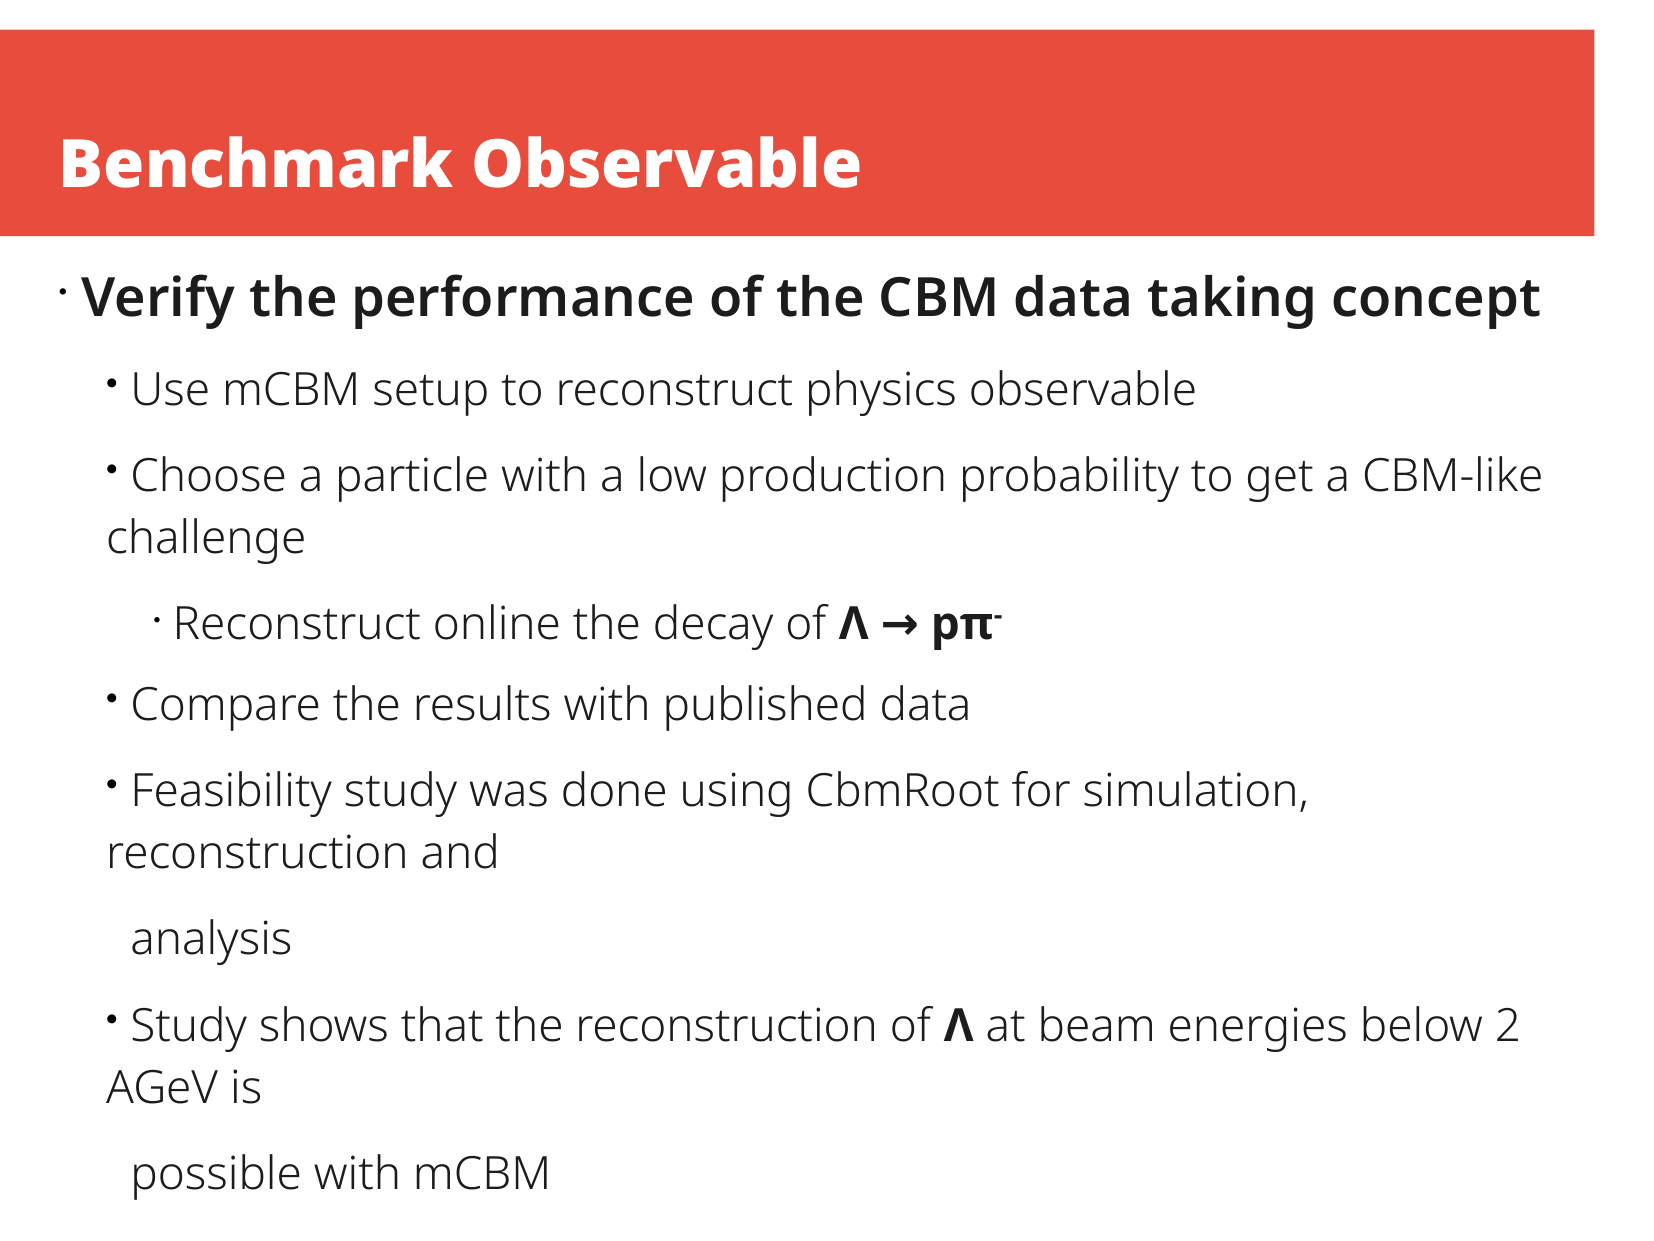

# Benchmark Observable
 Verify the performance of the CBM data taking concept
 Use mCBM setup to reconstruct physics observable
 Choose a particle with a low production probability to get a CBM-like challenge
 Reconstruct online the decay of Λ → pπ-
 Compare the results with published data
 Feasibility study was done using CbmRoot for simulation, reconstruction and
 analysis
 Study shows that the reconstruction of Λ at beam energies below 2 AGeV is
 possible with mCBM